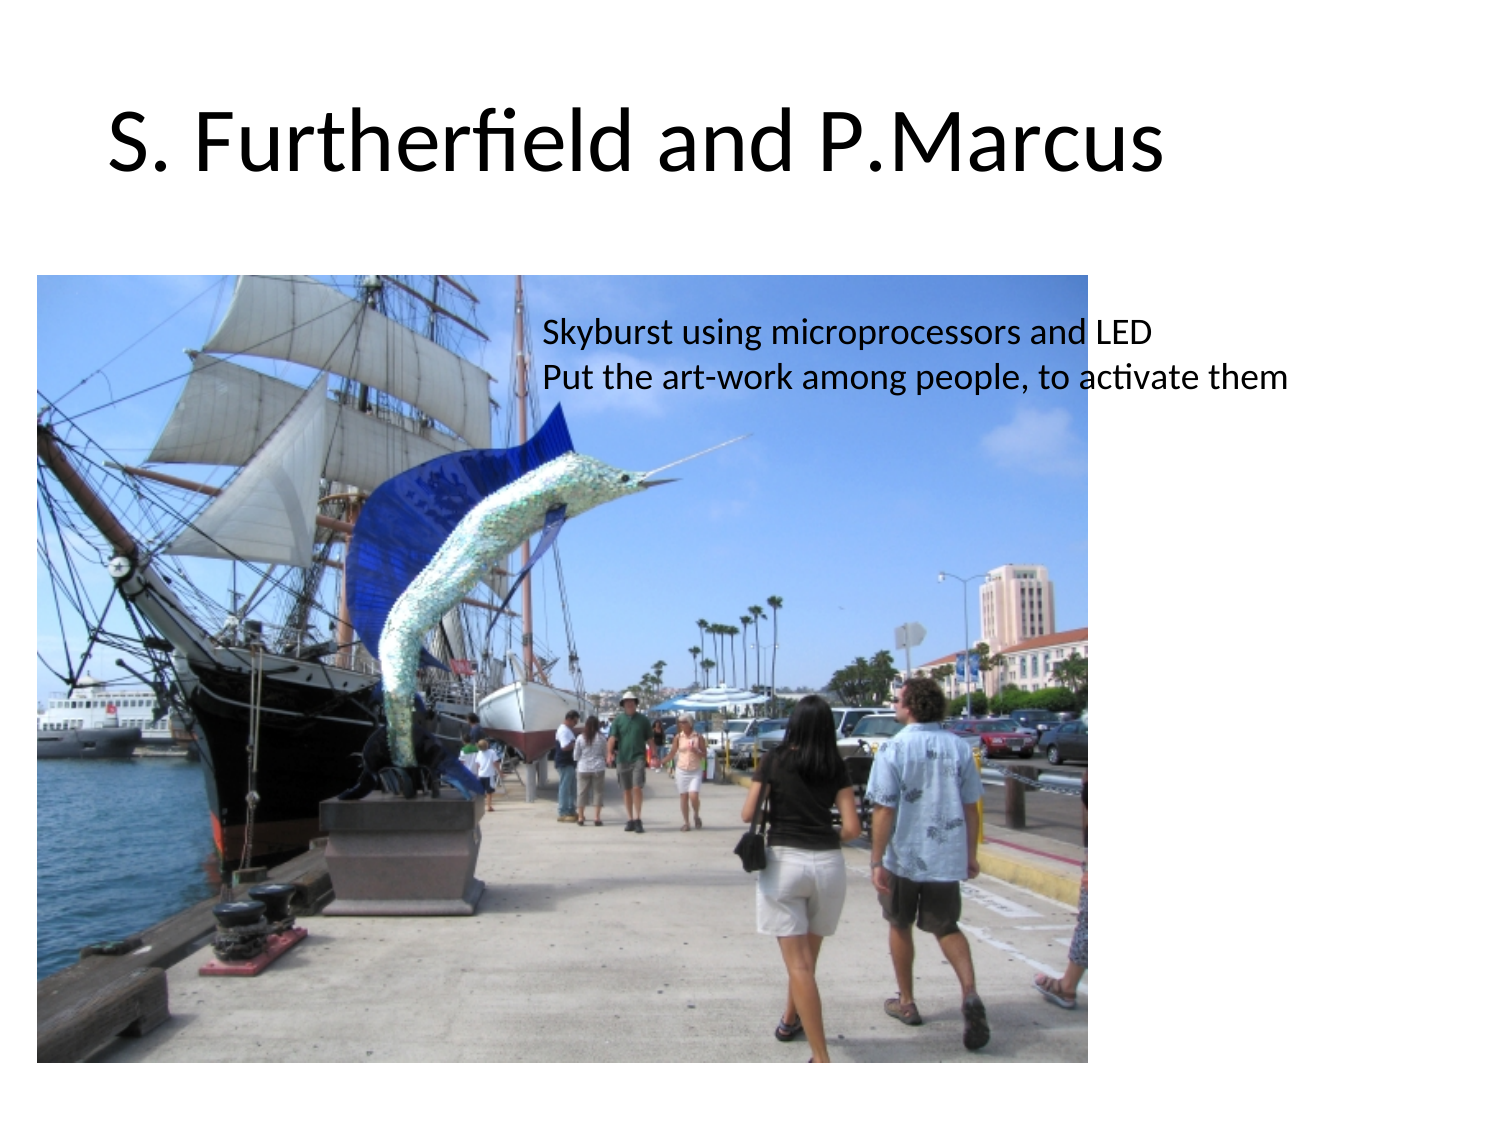

S. Furtherfield and P.Marcus
Skyburst using microprocessors and LED
Put the art-work among people, to activate them